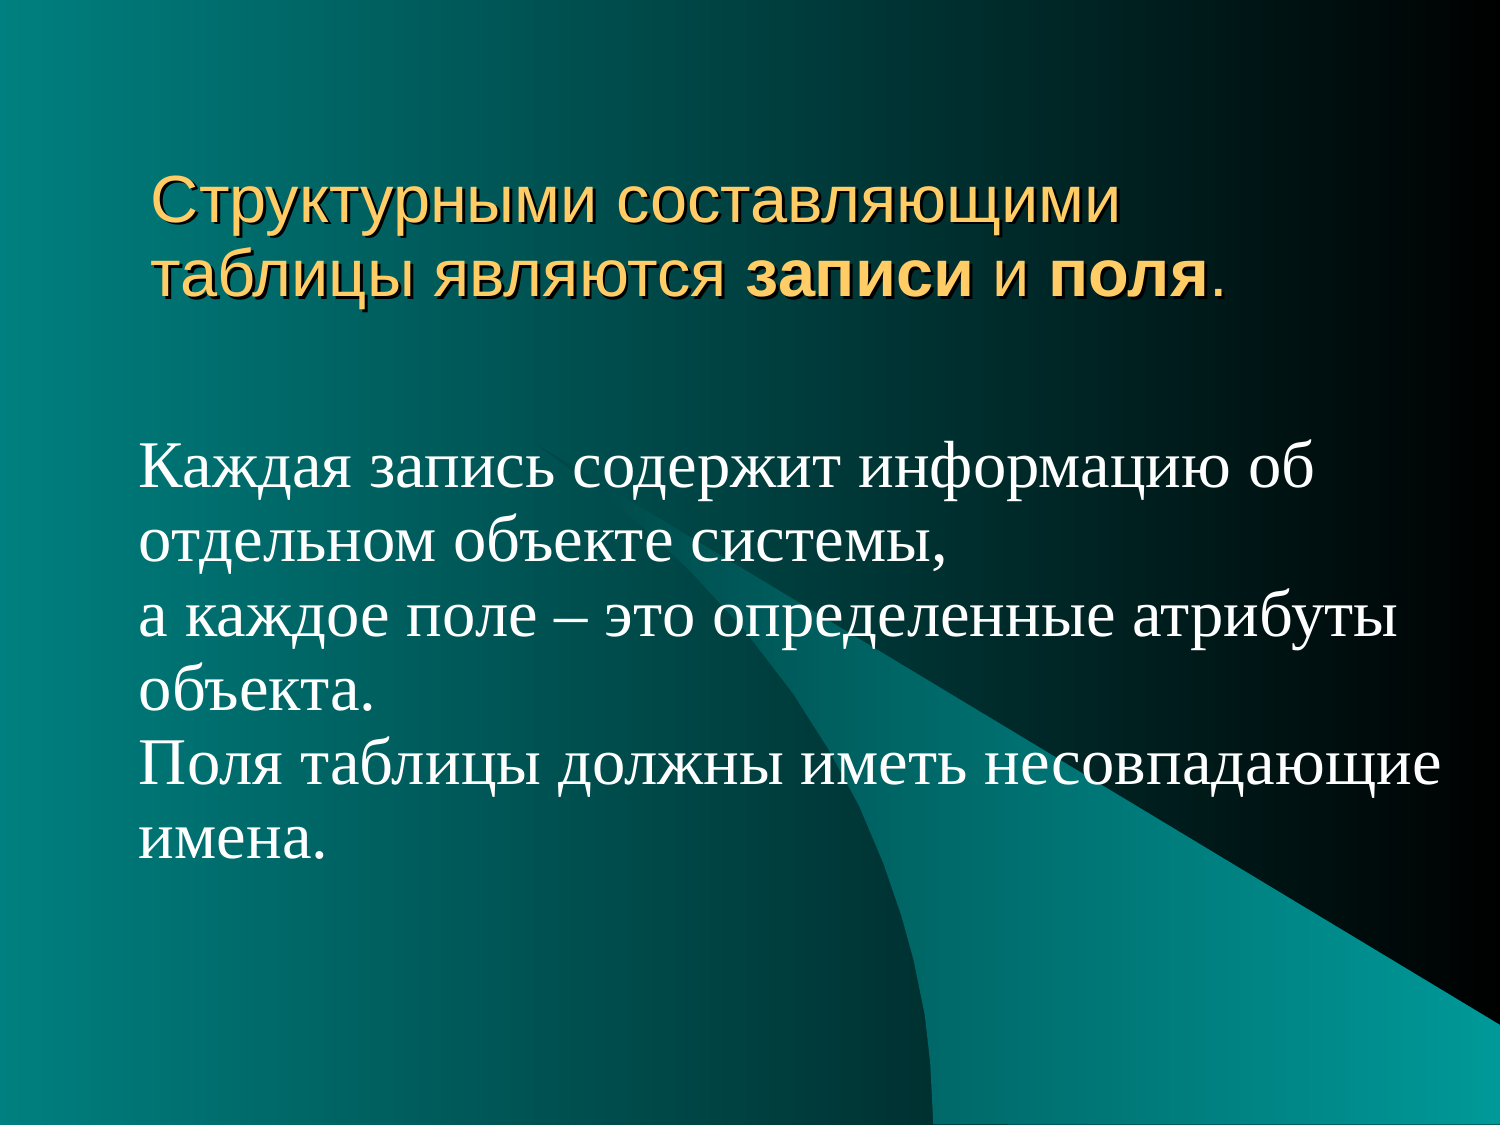

# Структурными составляющими таблицы являются записи и поля.
Каждая запись содержит информацию об отдельном объекте системы,
а каждое поле – это определенные атрибуты объекта.
Поля таблицы должны иметь несовпадающие имена.